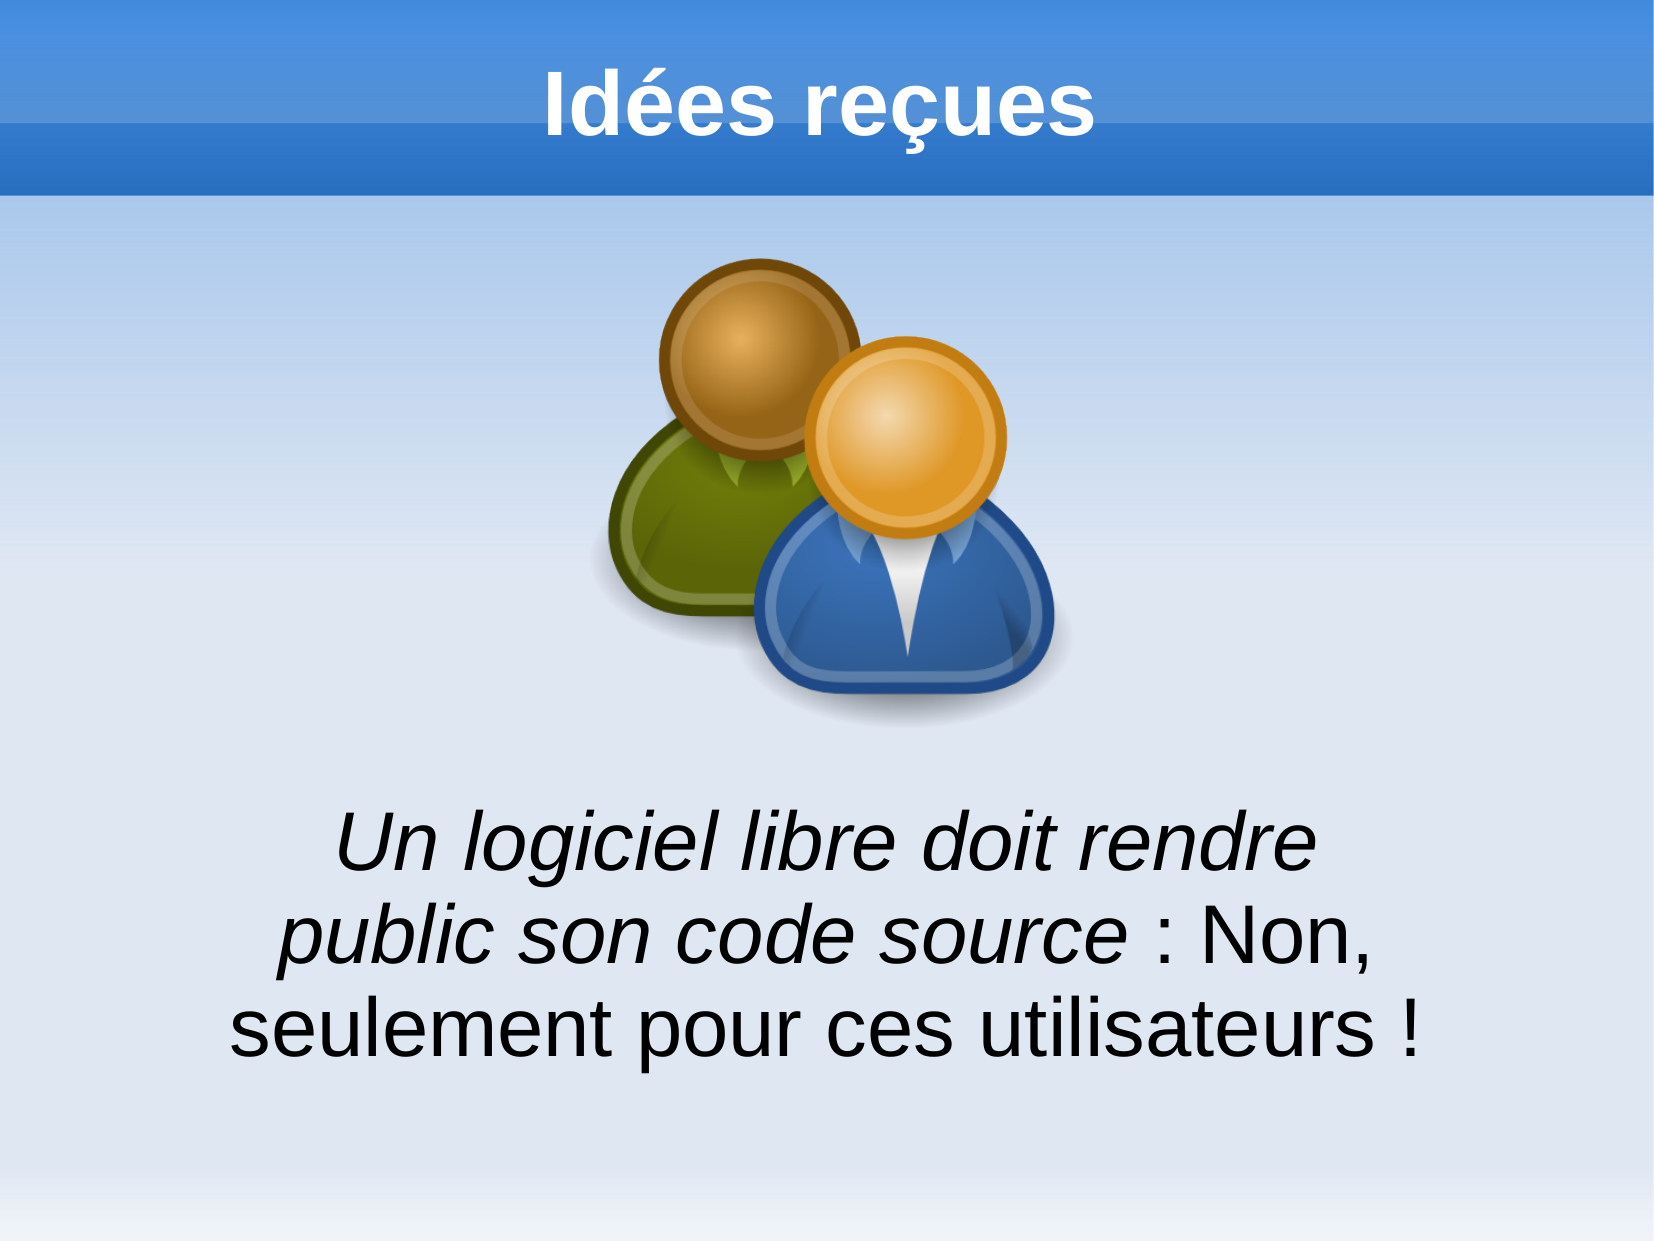

# Idées reçues
Un logiciel libre doit rendre public son code source : Non, seulement pour ces utilisateurs !